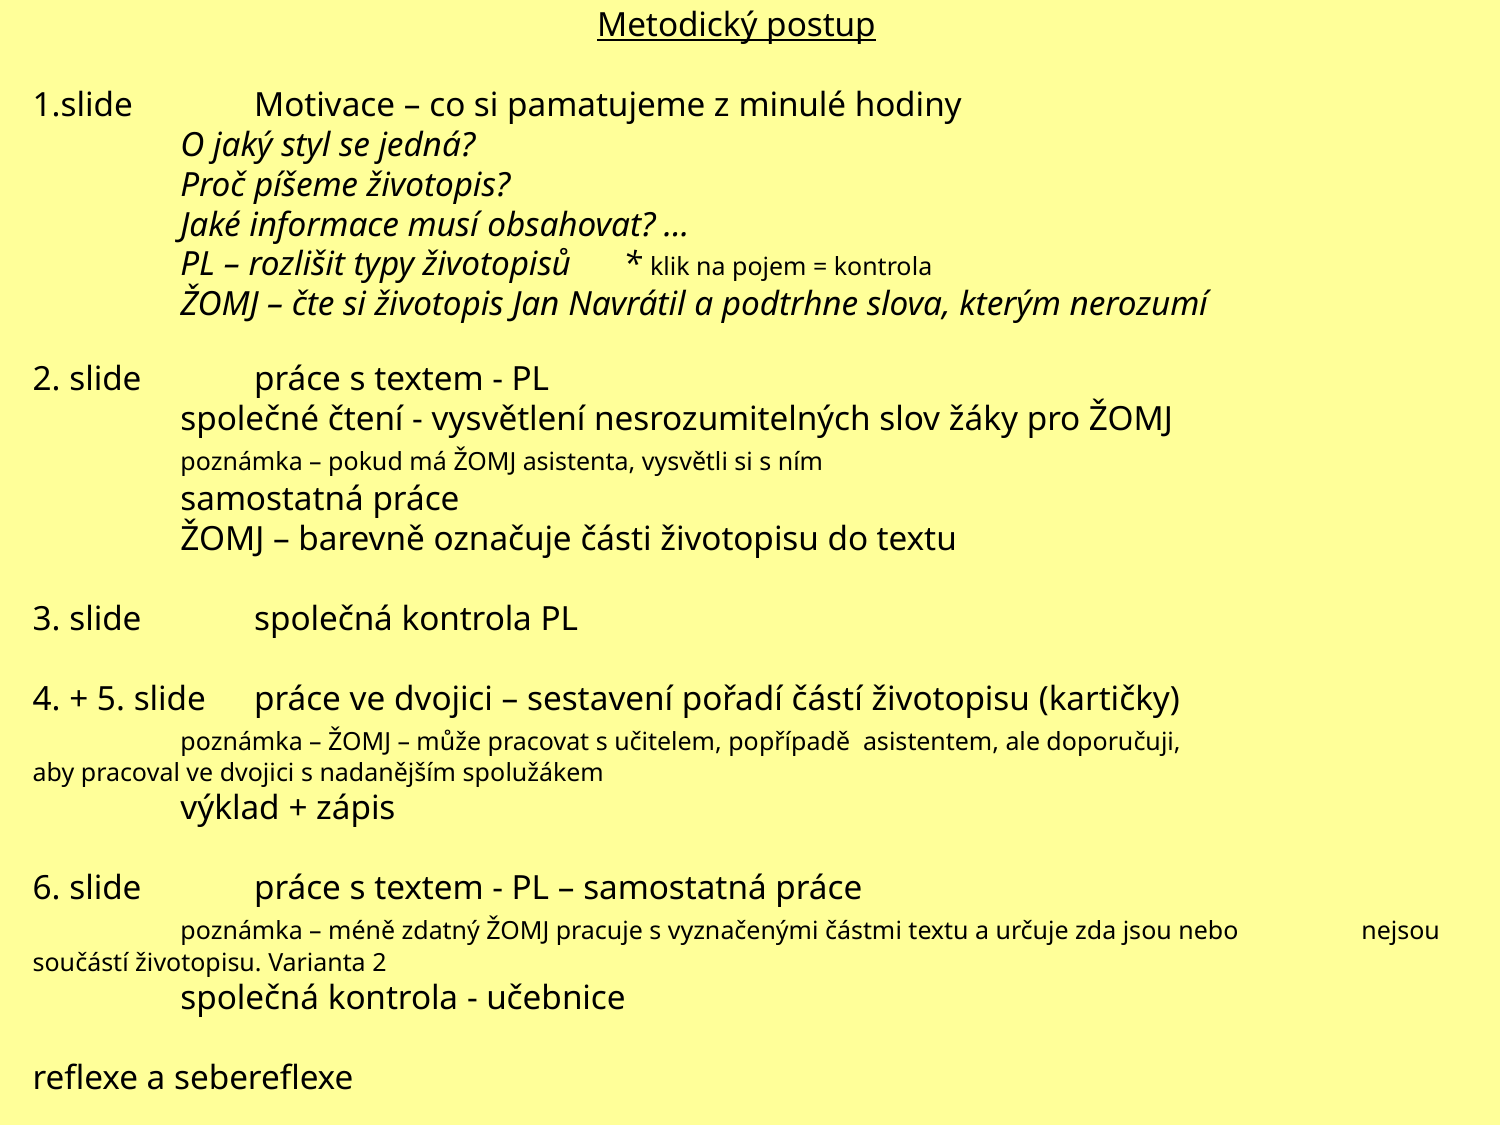

Metodický postup
1.slide		Motivace – co si pamatujeme z minulé hodiny
		O jaký styl se jedná?
		Proč píšeme životopis?
		Jaké informace musí obsahovat? …
		PL – rozlišit typy životopisů 	* klik na pojem = kontrola
		ŽOMJ – čte si životopis Jan Navrátil a podtrhne slova, kterým nerozumí
2. slide		práce s textem - PL
		společné čtení - vysvětlení nesrozumitelných slov žáky pro ŽOMJ
		poznámka – pokud má ŽOMJ asistenta, vysvětli si s ním
		samostatná práce
		ŽOMJ – barevně označuje části životopisu do textu
3. slide		společná kontrola PL
4. + 5. slide 	práce ve dvojici – sestavení pořadí částí životopisu (kartičky)
		poznámka – ŽOMJ – může pracovat s učitelem, popřípadě asistentem, ale doporučuji, 			aby pracoval ve dvojici s nadanějším spolužákem
		výklad + zápis
6. slide		práce s textem - PL – samostatná práce
		poznámka – méně zdatný ŽOMJ pracuje s vyznačenými částmi textu a určuje zda jsou nebo 		nejsou součástí životopisu. Varianta 2
		společná kontrola - učebnice
reflexe a sebereflexe